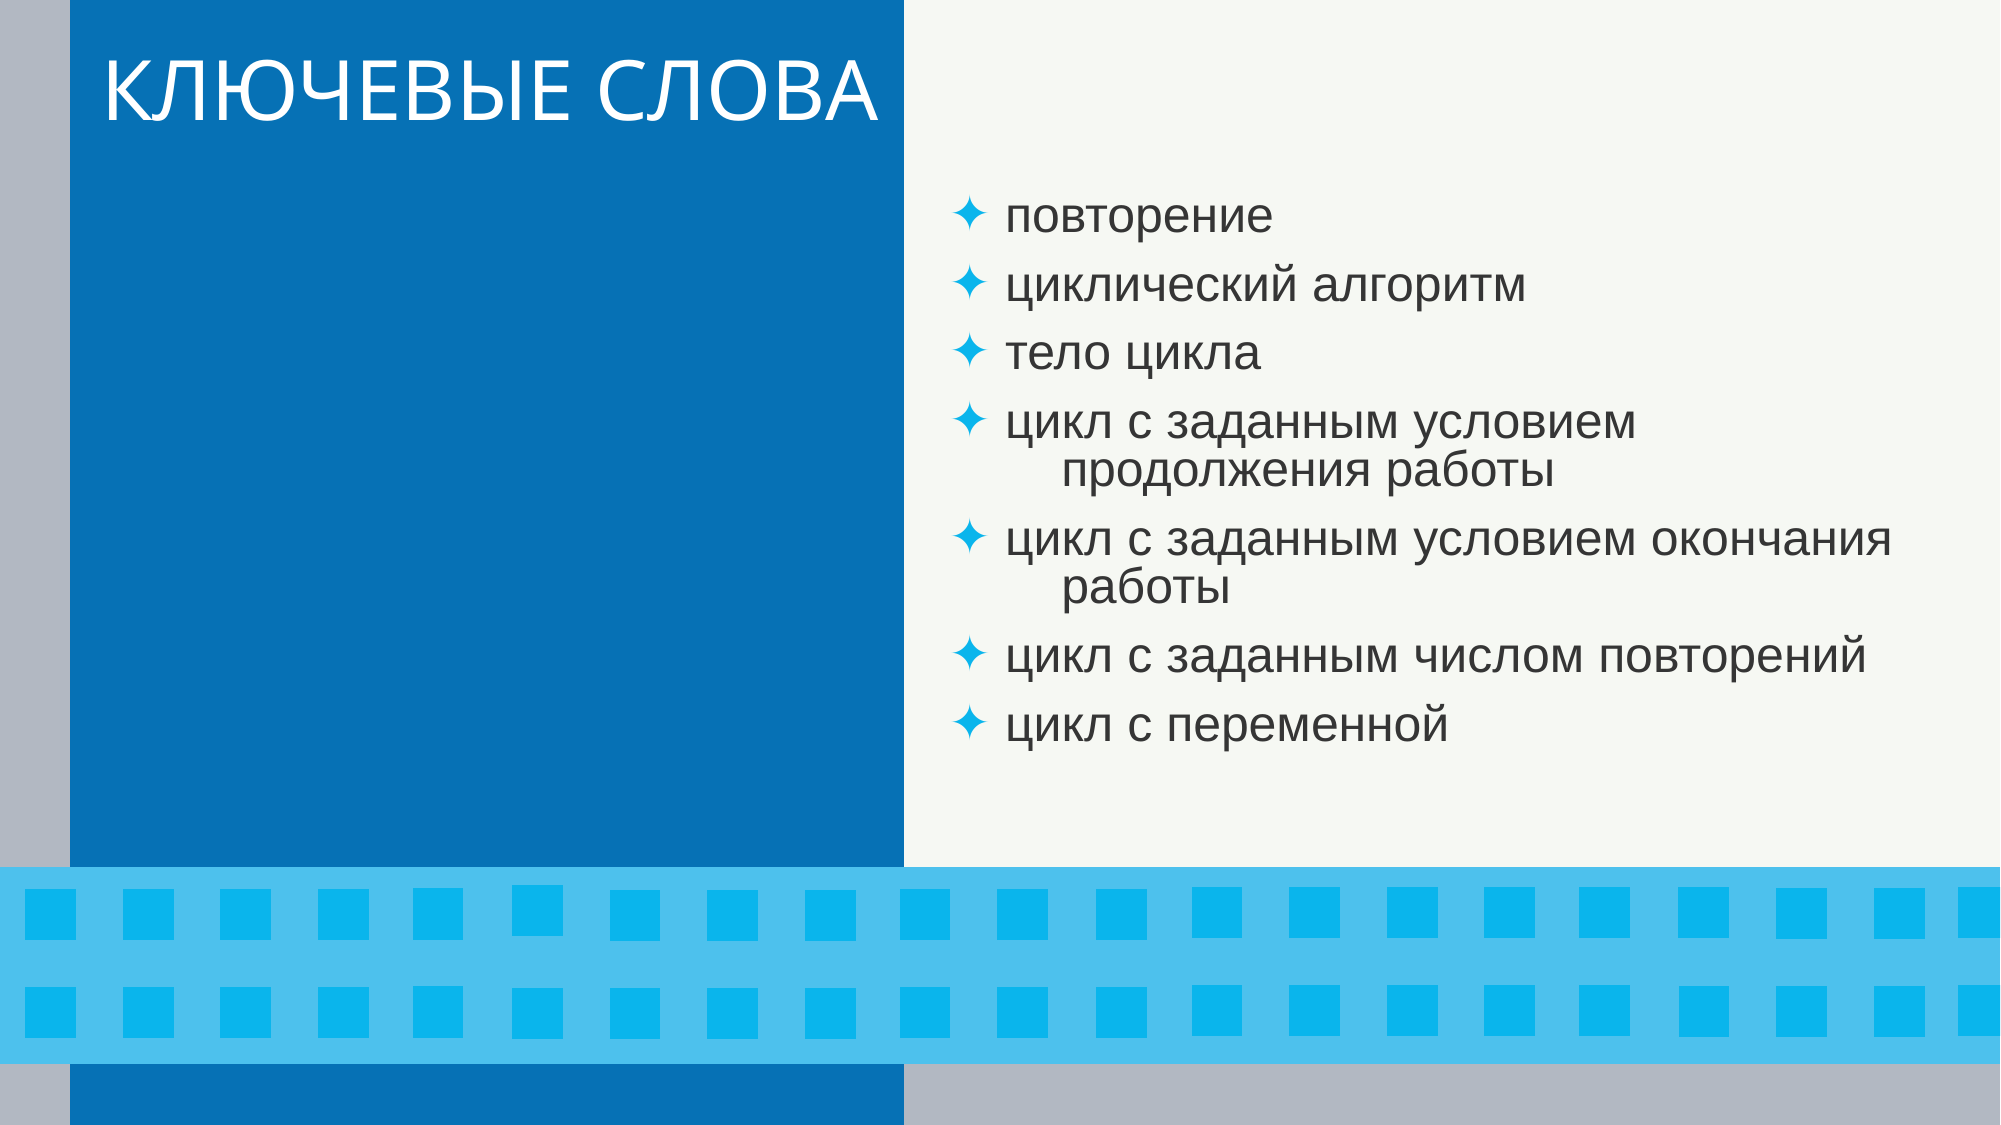

# КЛЮЧЕВЫЕ СЛОВА
повторение
циклический алгоритм
тело цикла
цикл с заданным условием продолжения работы
цикл с заданным условием окончания работы
цикл с заданным числом повторений
цикл с переменной